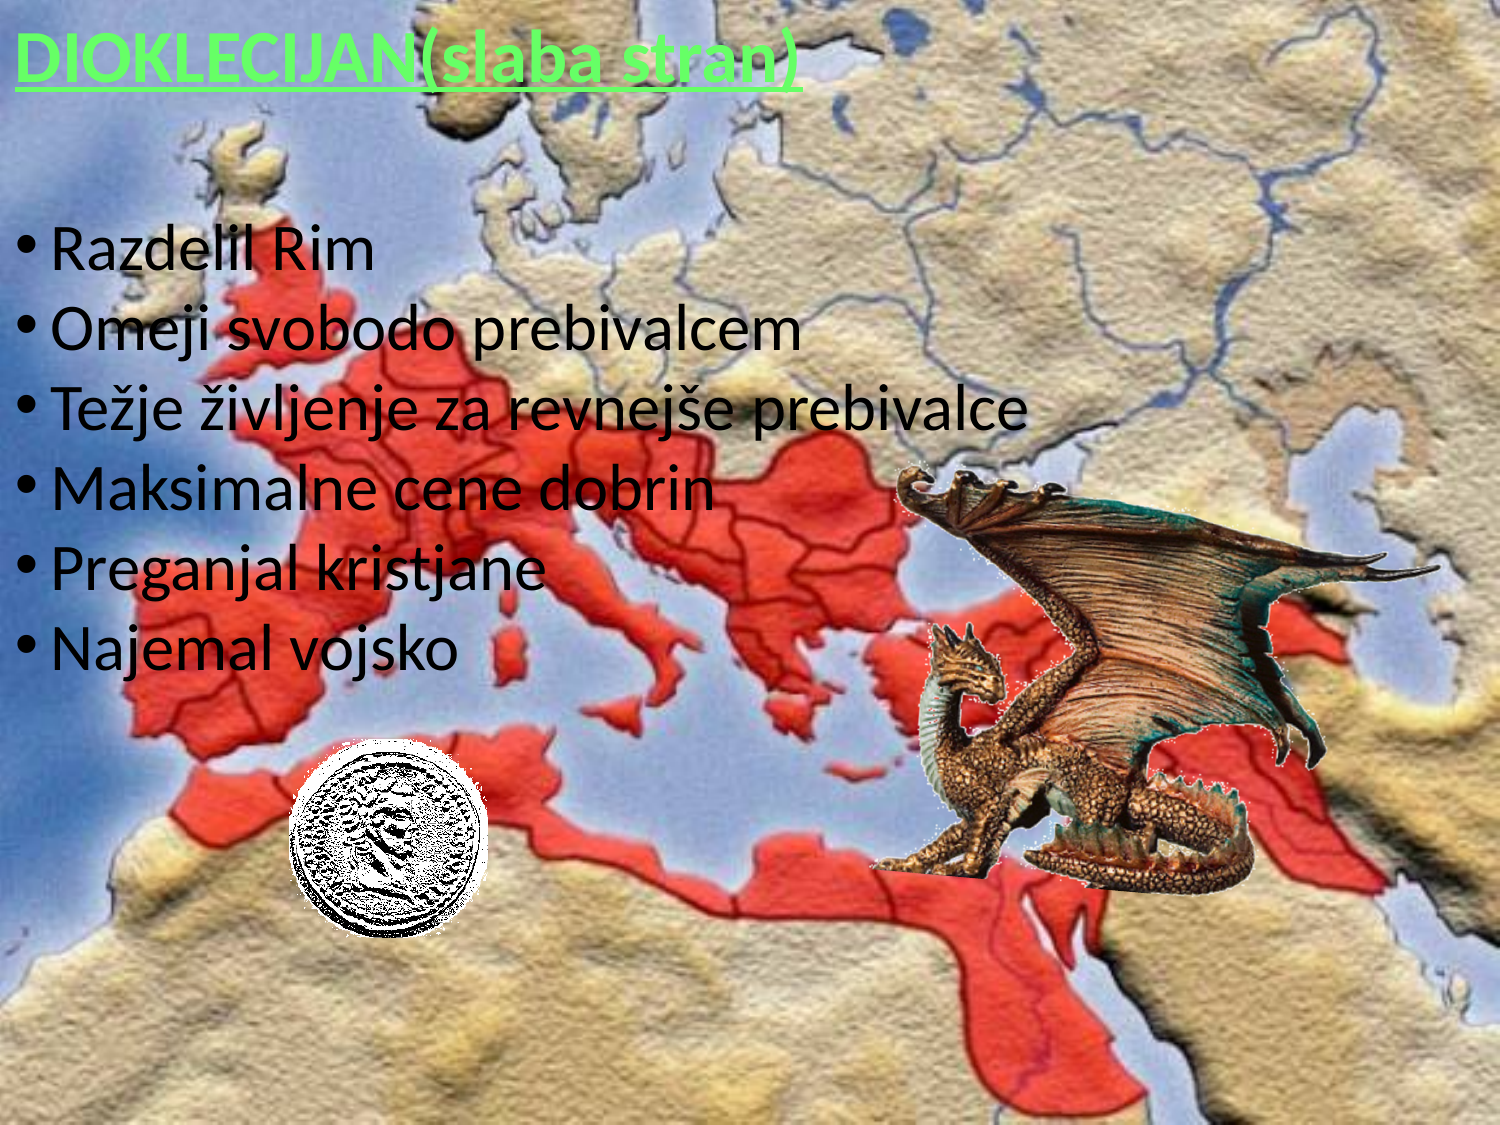

DIOKLECIJAN(slaba stran)
Razdelil Rim
Omeji svobodo prebivalcem
Težje življenje za revnejše prebivalce
Maksimalne cene dobrin
Preganjal kristjane
Najemal vojsko